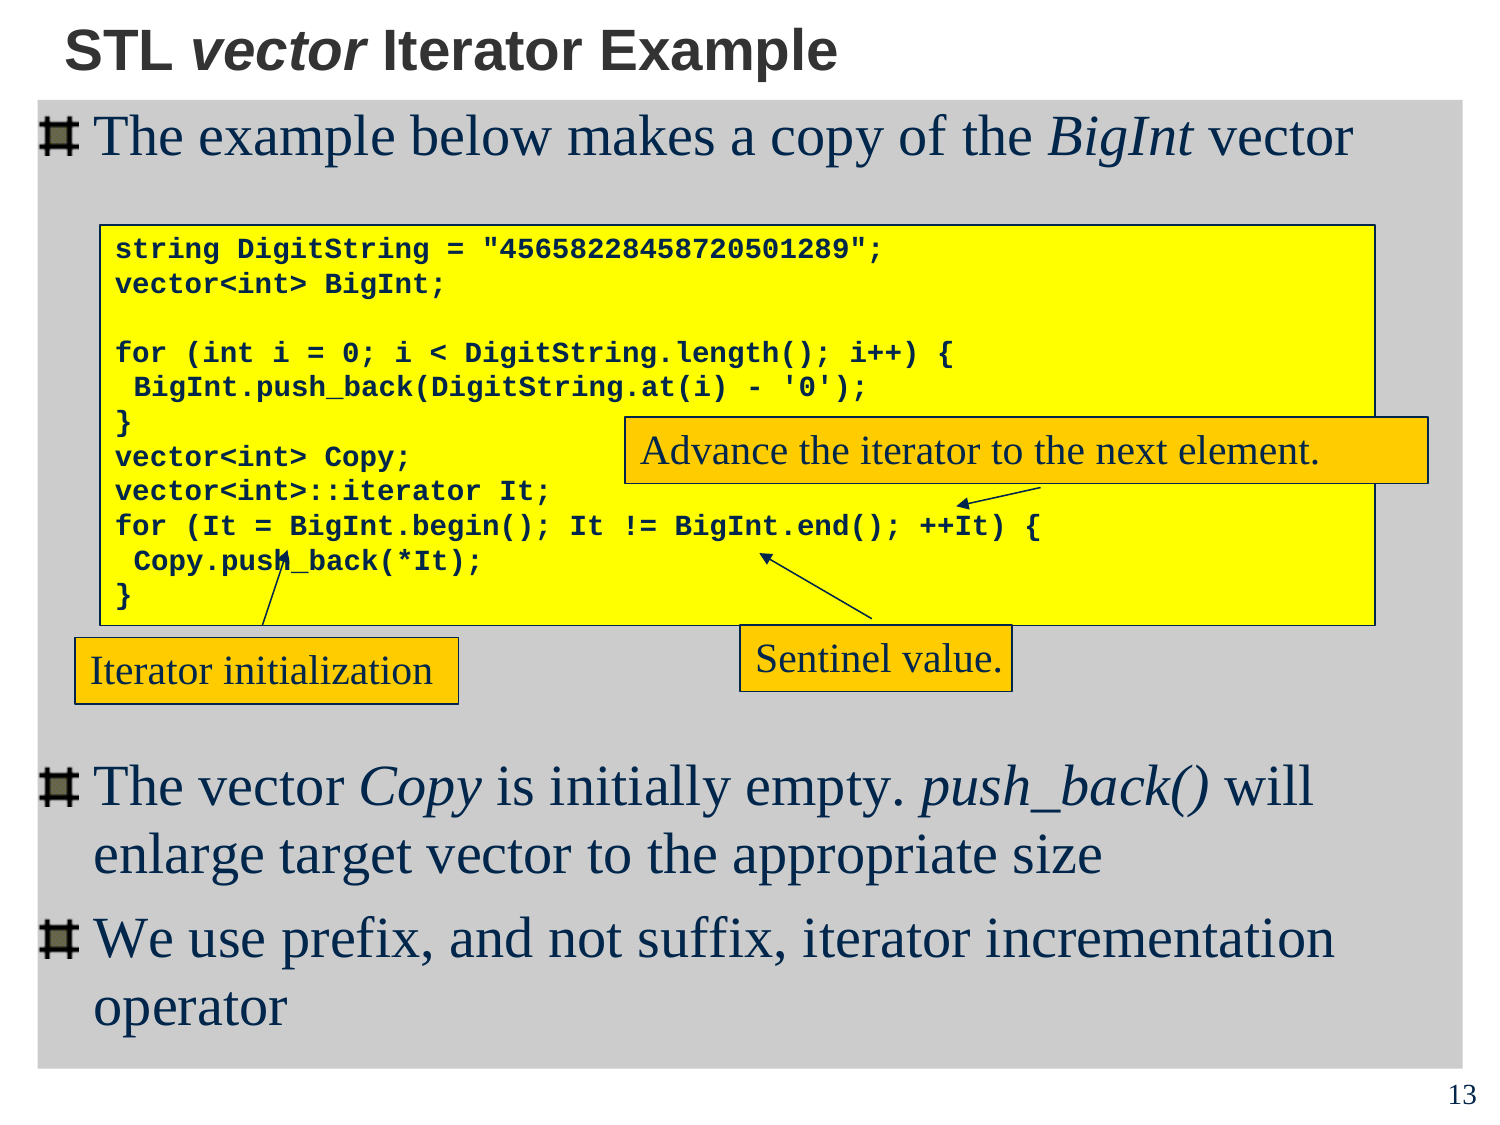

# STL vector Iterator Example
The example below makes a copy of the BigInt vector
The vector Copy is initially empty. push_back() will enlarge target vector to the appropriate size
We use prefix, and not suffix, iterator incrementation operator
string DigitString = "45658228458720501289";
vector<int> BigInt;
for (int i = 0; i < DigitString.length(); i++) {
	BigInt.push_back(DigitString.at(i) - '0');
}
vector<int> Copy;
vector<int>::iterator It;
for (It = BigInt.begin(); It != BigInt.end(); ++It) {
	Copy.push_back(*It);
}
Advance the iterator to the next element.
Sentinel value.
Iterator initialization